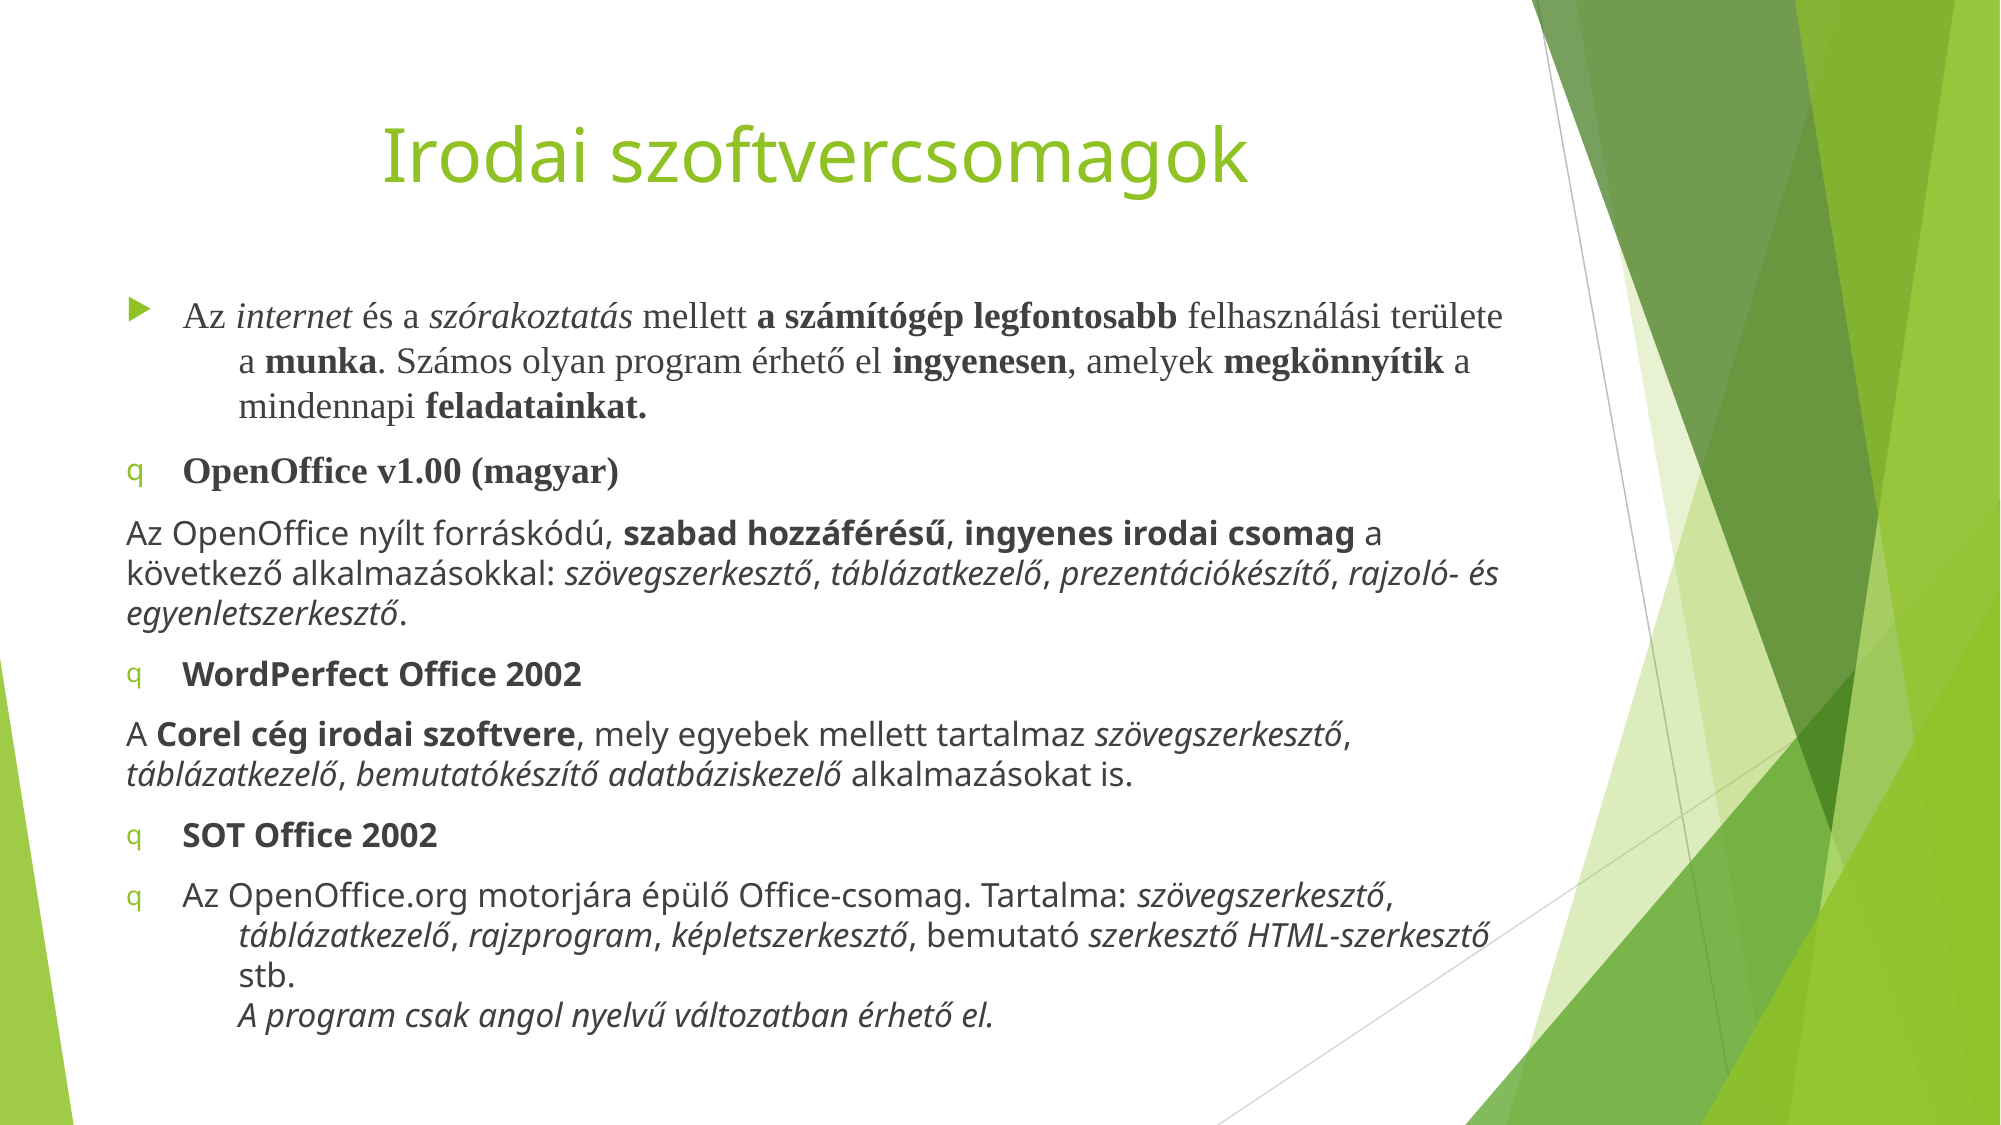

# Irodai szoftvercsomagok
Az internet és a szórakoztatás mellett a számítógép legfontosabb felhasználási területe a munka. Számos olyan program érhető el ingyenesen, amelyek megkönnyítik a mindennapi feladatainkat.
OpenOffice v1.00 (magyar)
Az OpenOffice nyílt forráskódú, szabad hozzáférésű, ingyenes irodai csomag a következő alkalmazásokkal: szövegszerkesztő, táblázatkezelő, prezentációkészítő, rajzoló- és egyenletszerkesztő.
WordPerfect Office 2002
A Corel cég irodai szoftvere, mely egyebek mellett tartalmaz szövegszerkesztő, táblázatkezelő, bemutatókészítő adatbáziskezelő alkalmazásokat is.
SOT Office 2002
Az OpenOffice.org motorjára épülő Office-csomag. Tartalma: szövegszerkesztő, táblázatkezelő, rajzprogram, képletszerkesztő, bemutató szerkesztő HTML-szerkesztő stb.
A program csak angol nyelvű változatban érhető el.